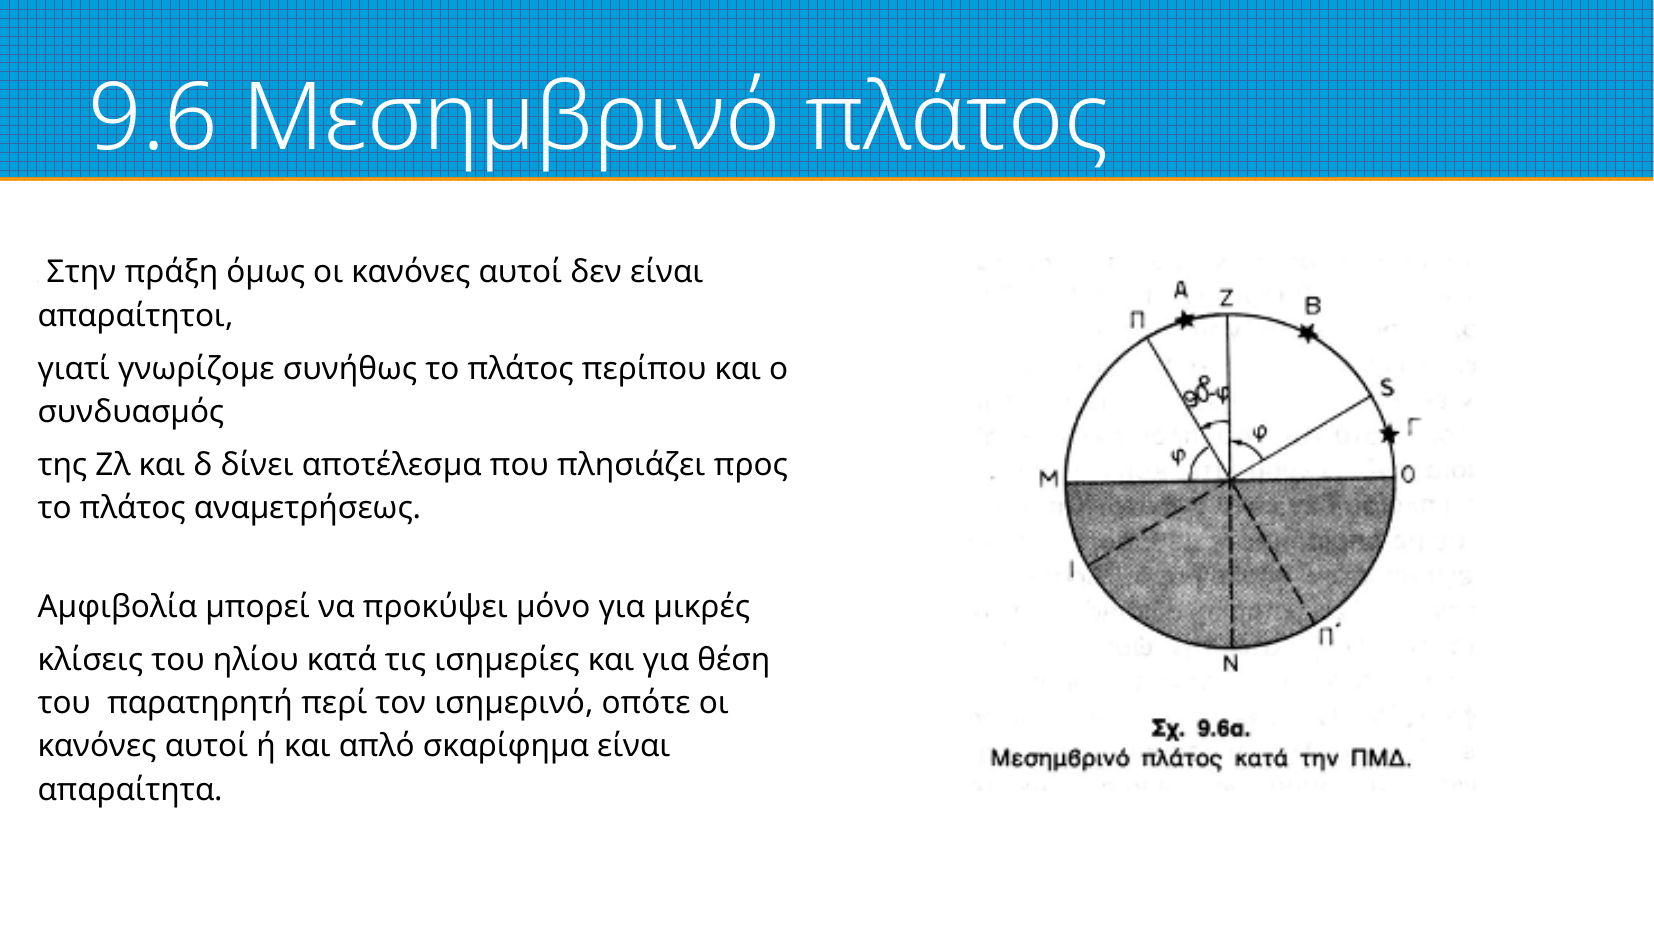

# 9.6 Μεσημβρινό πλάτος
. Στην πράξη όμως οι κανόνες αυτοί δεν είναι απαραίτητοι,
γιατί γνωρίζομε συνήθως το πλάτος περίπου και ο συνδυασμός
της Ζλ και δ δίνει αποτέλεσμα που πλησιάζει προς το πλάτος αναμετρήσεως.
Αμφιβολία μπορεί να προκύψει μόνο για μικρές
κλίσεις του ηλίου κατά τις ισημερίες και για θέση του παρατηρητή περί τον ισημερινό, οπότε οι κανόνες αυτοί ή και απλό σκαρίφημα είναι απαραίτητα.